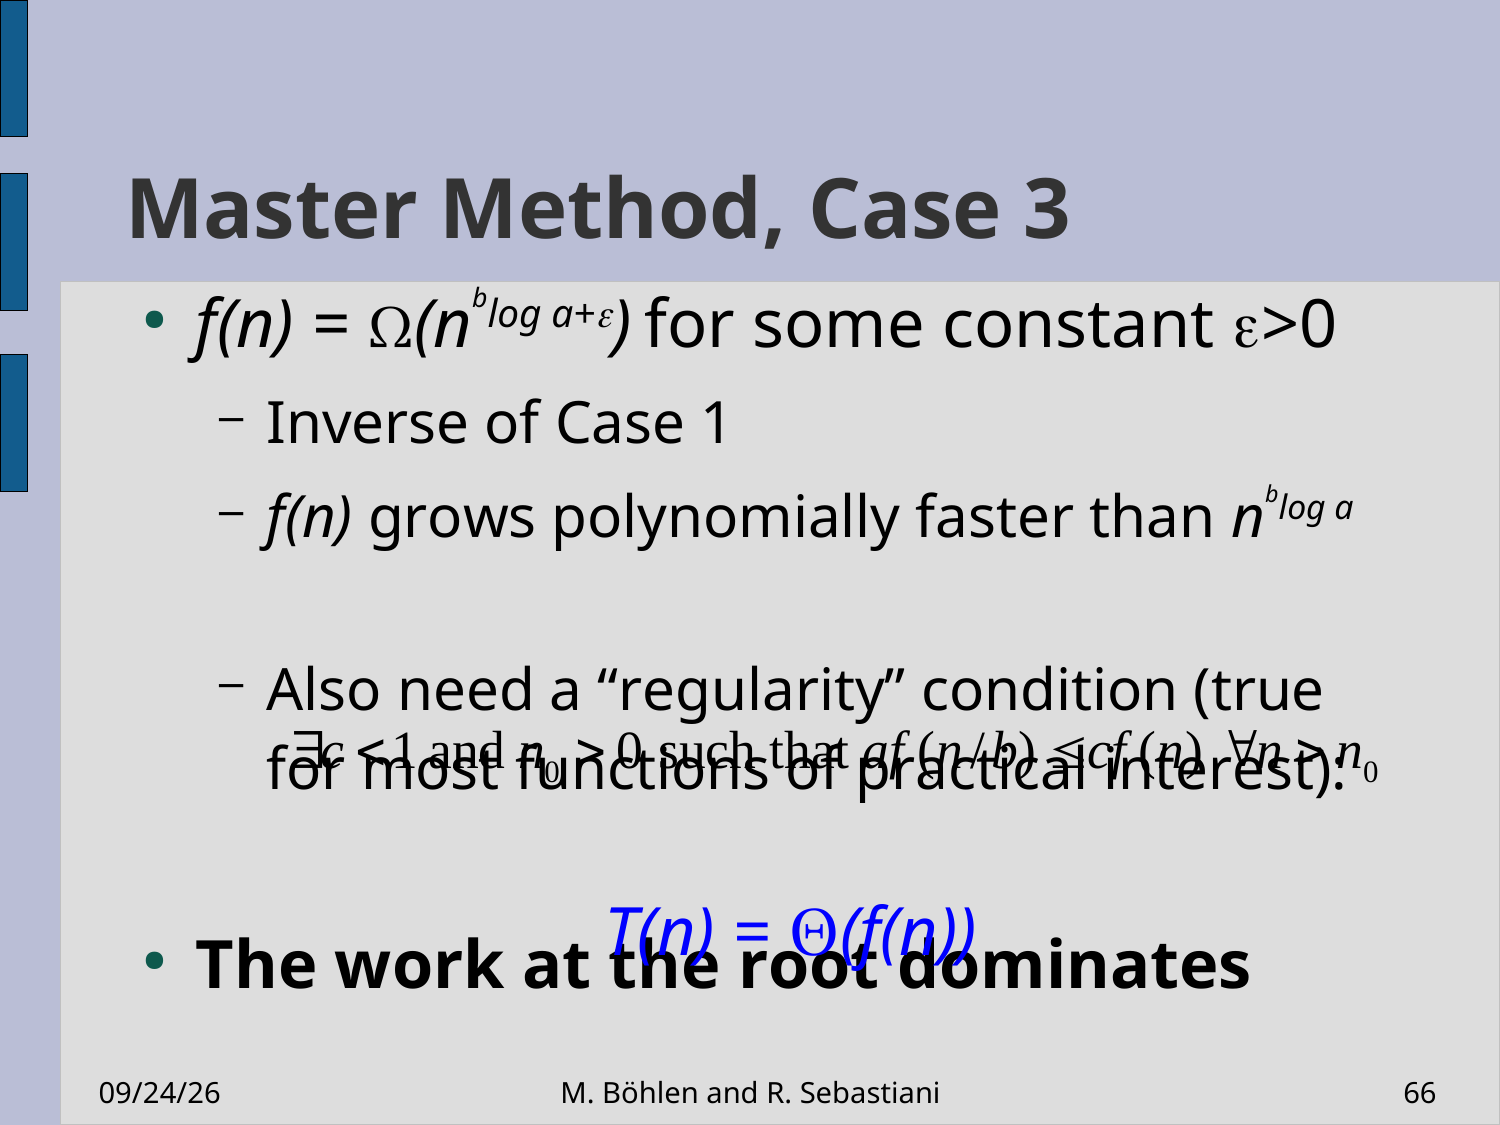

# Master Method, Case 3
f(n) = (nblog a+e) for some constant >0
Inverse of Case 1
f(n) grows polynomially faster than nblog a
Also need a “regularity” condition (true for most functions of practical interest):
The work at the root dominates
			division/recombination cost
T(n) = (f(n))
M. Böhlen and R. Sebastiani
66